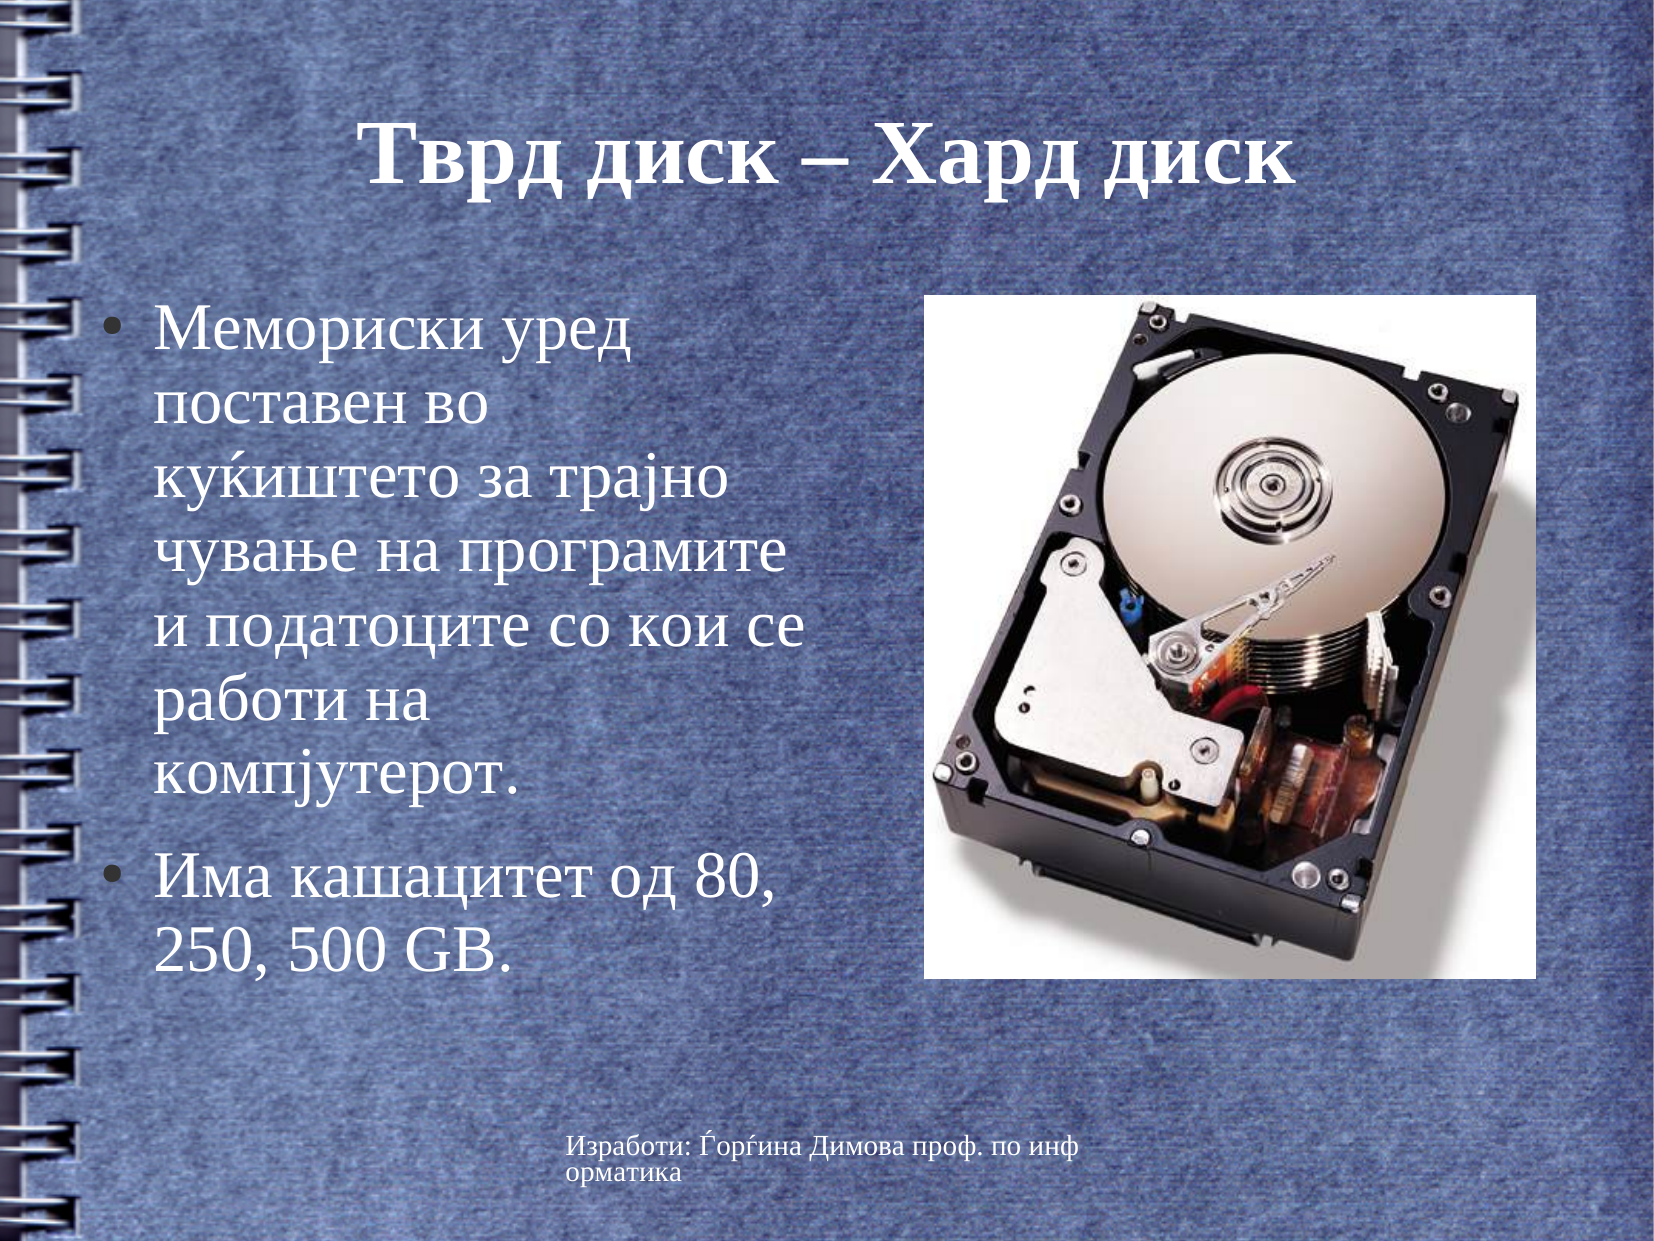

# Тврд диск – Хард диск
Мемориски уред поставен во куќиштето за трајно чување на програмите и податоците со кои се работи на компјутерот.
Има кашацитет од 80, 250, 500 GB.
Изработи: Ѓорѓина Димова проф. по информатика